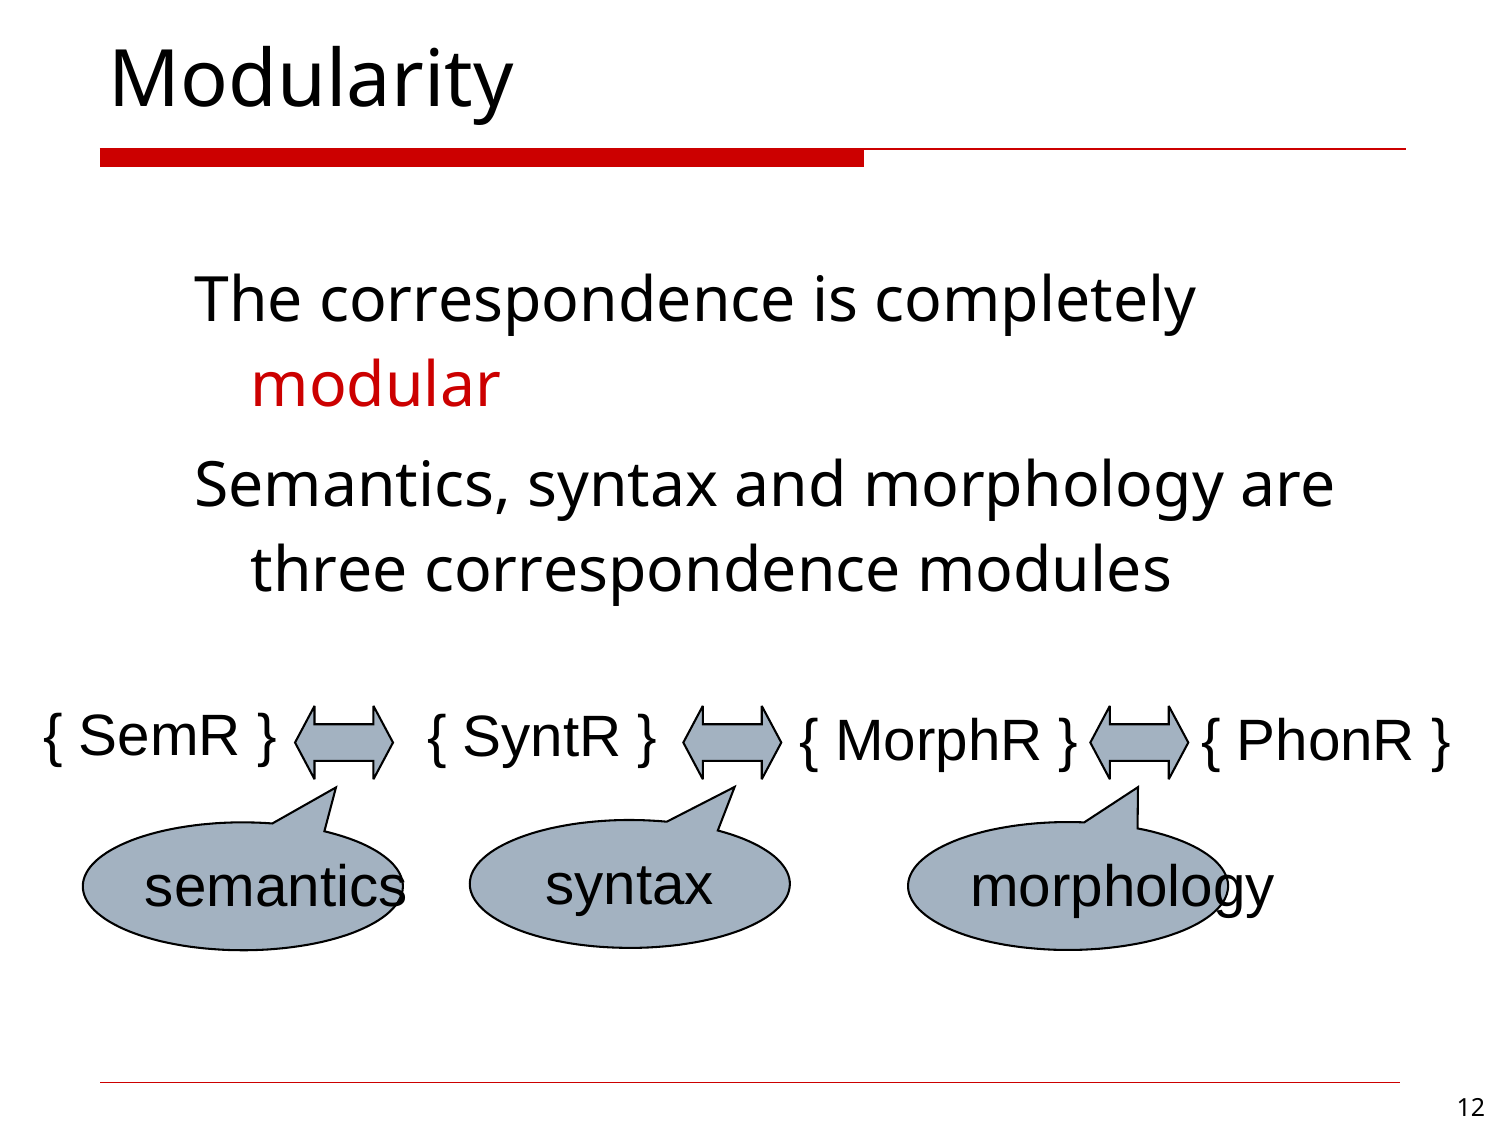

# Modularity
The correspondence is completely modular
Semantics, syntax and morphology are three correspondence modules
{ SemR }
{ PhonR }
{ SyntR }
{ MorphR }
syntax
morphology
semantics
12